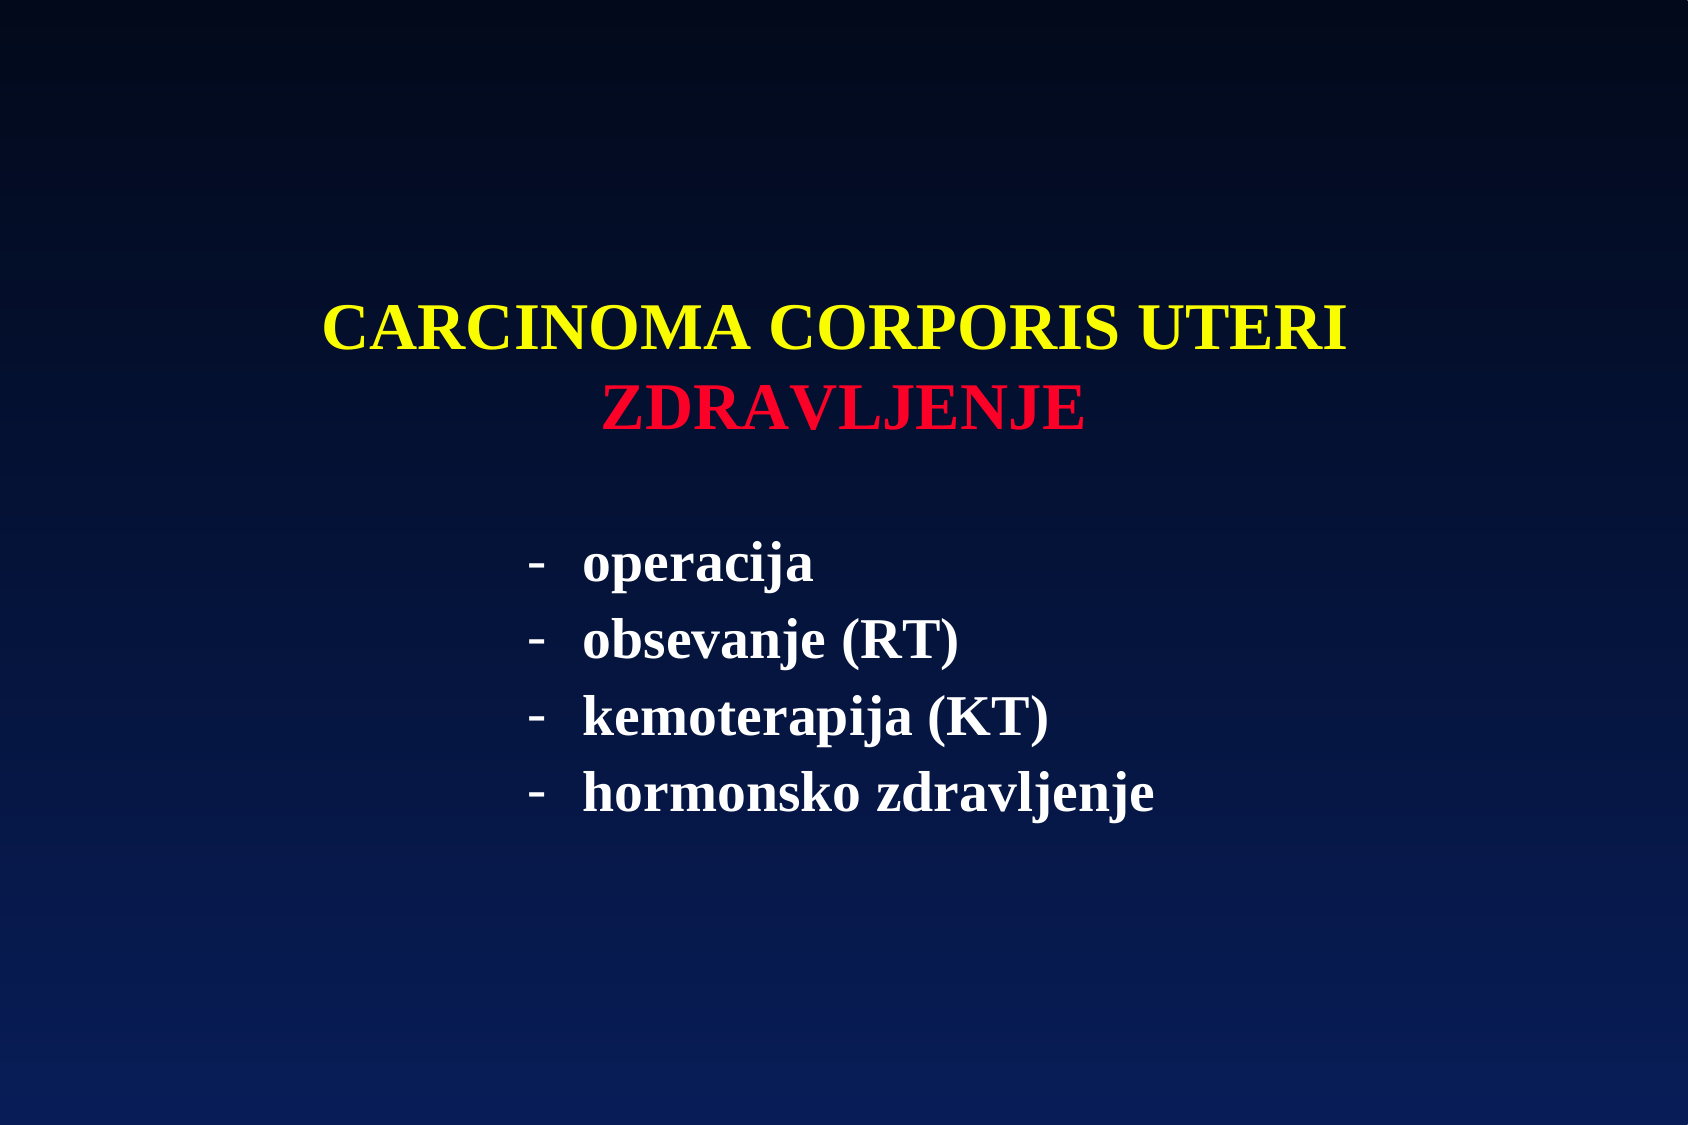

# CARCINOMA CORPORIS UTERI ZDRAVLJENJE
operacija
obsevanje (RT)
kemoterapija (KT)
hormonsko zdravljenje